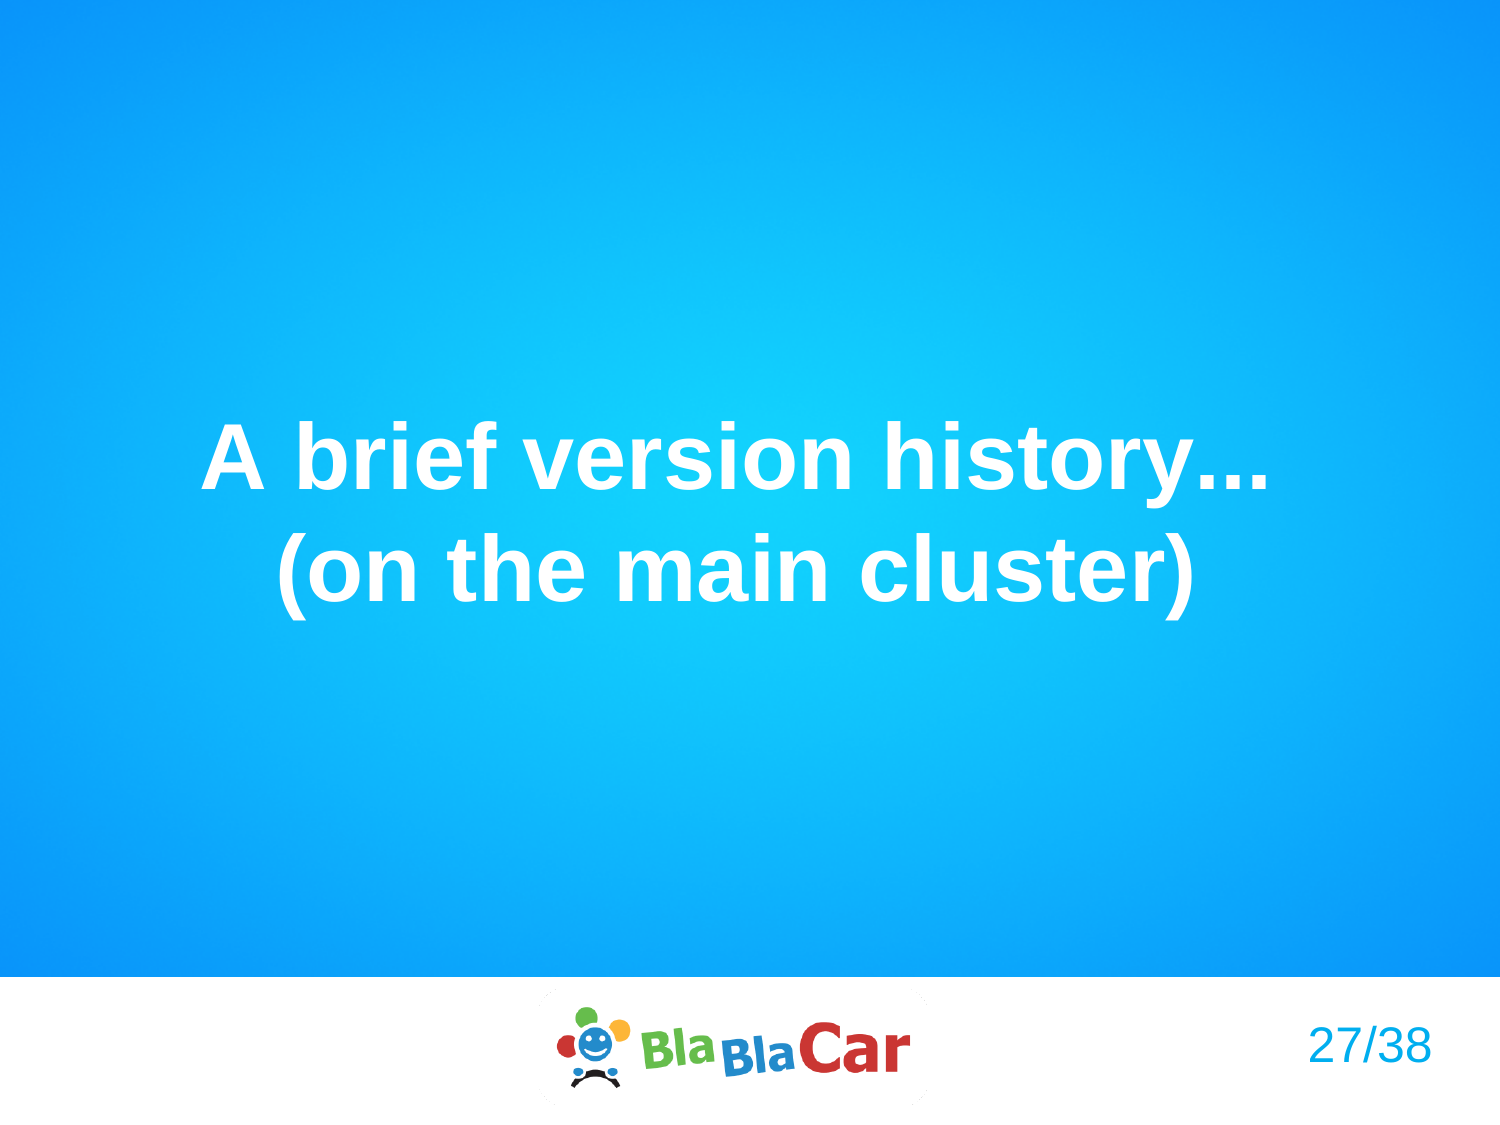

Picture are always
on white round background
And text white in this size
# A brief version history... (on the main cluster)